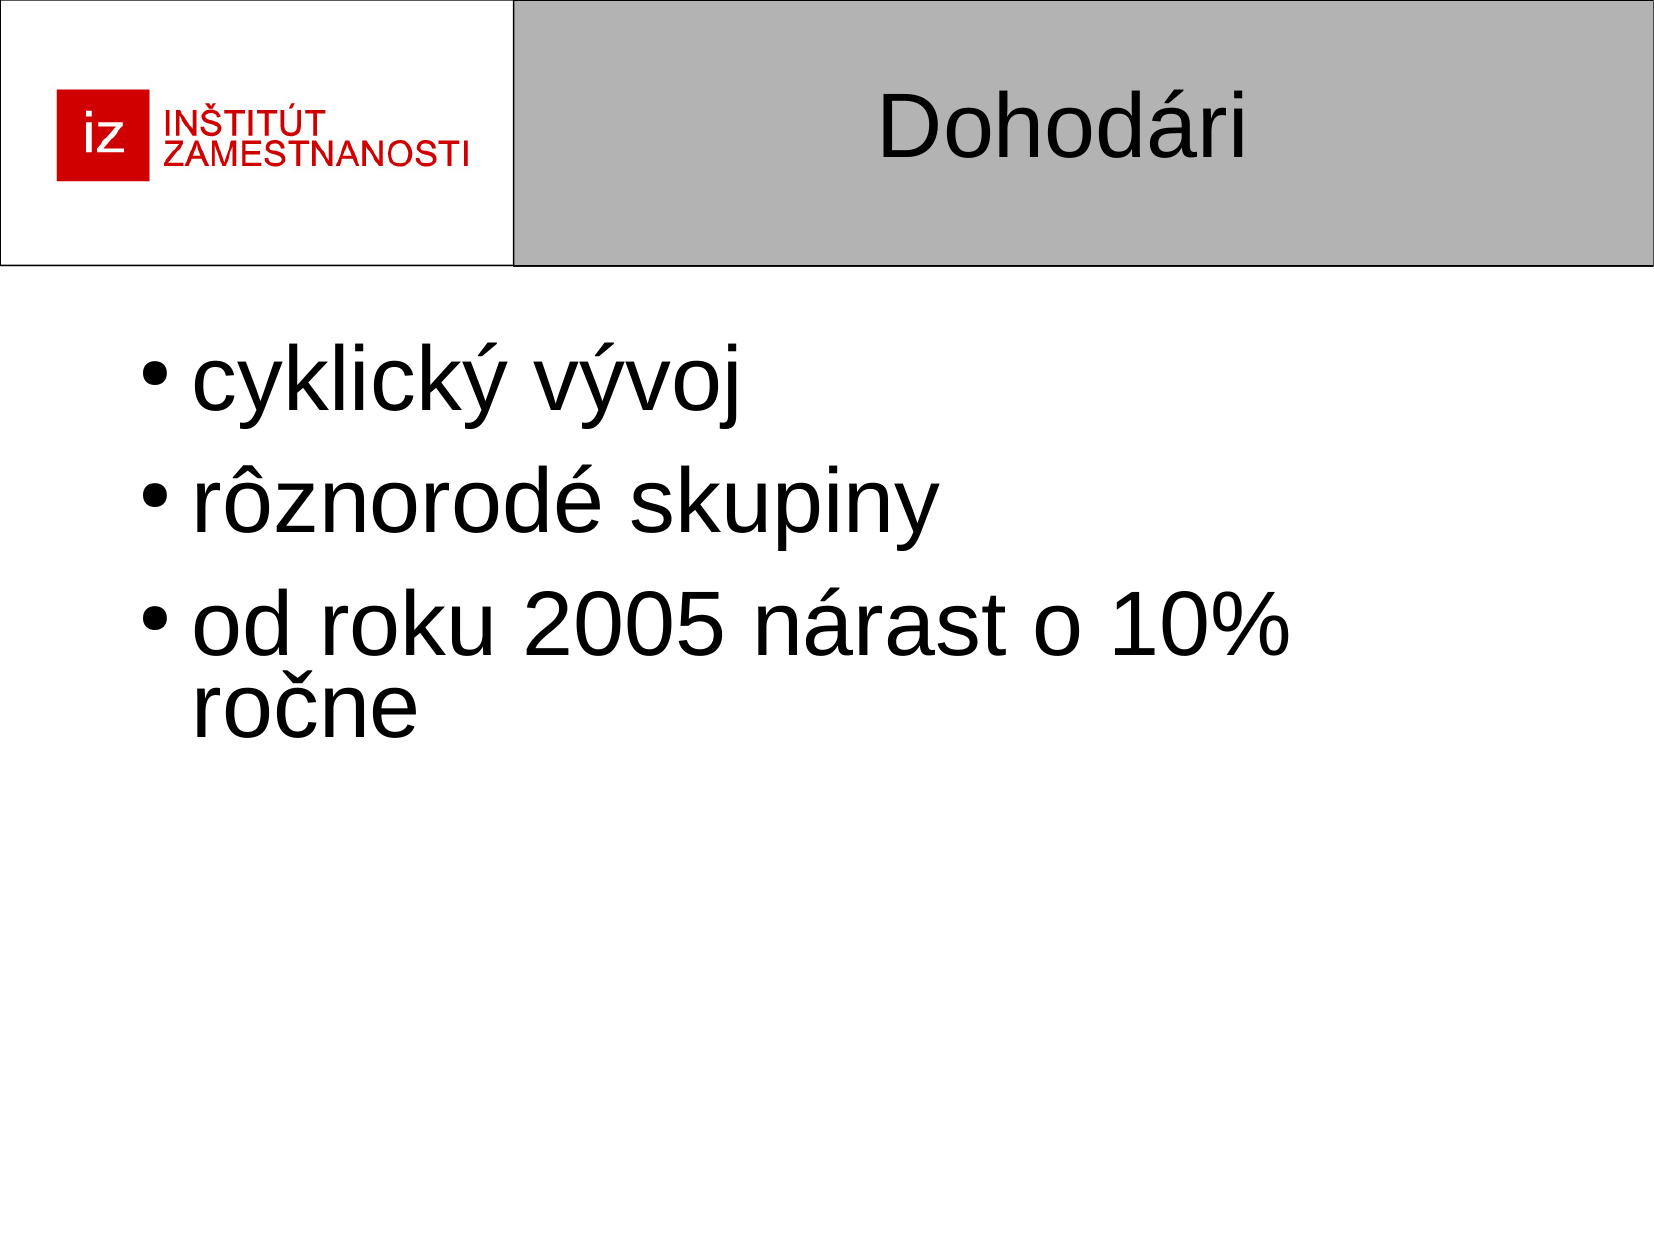

Dohodári
# cyklický vývoj
rôznorodé skupiny
od roku 2005 nárast o 10% ročne